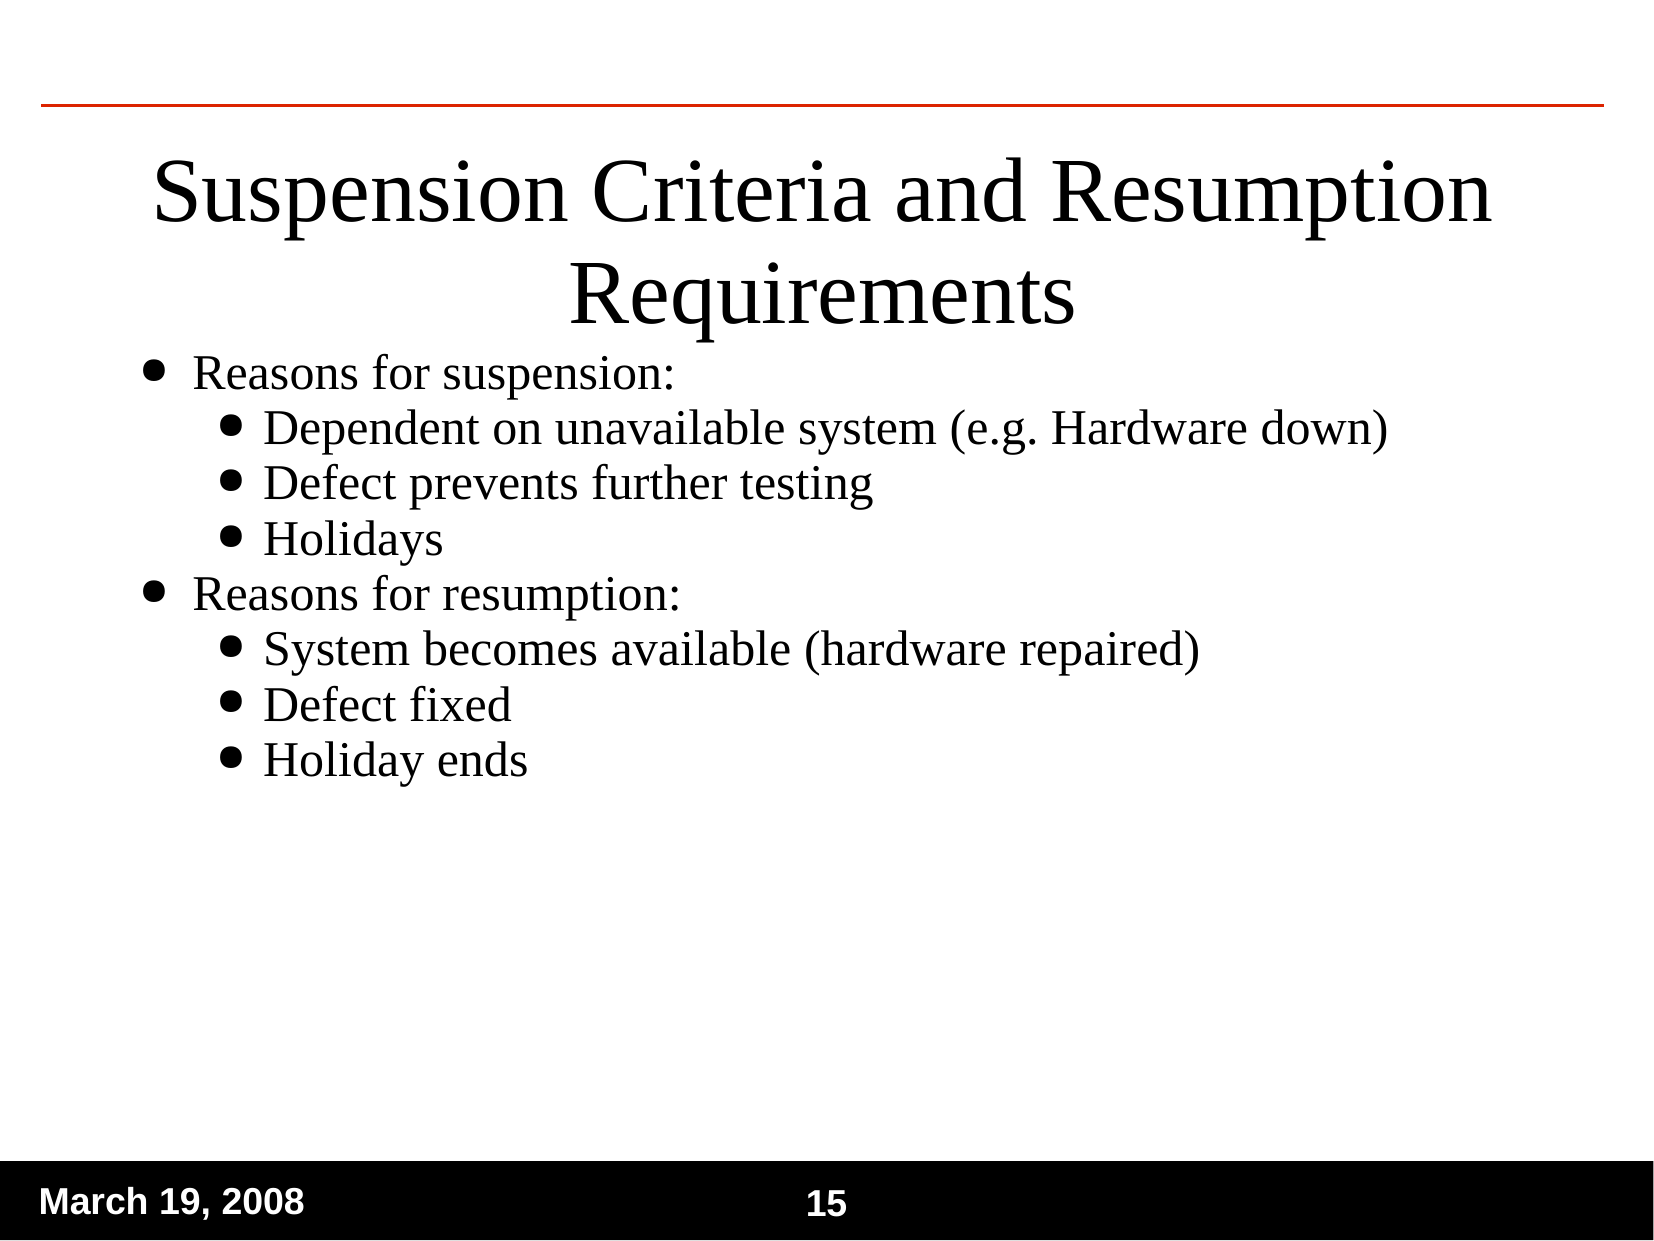

# Suspension Criteria and Resumption Requirements
Reasons for suspension:
Dependent on unavailable system (e.g. Hardware down)
Defect prevents further testing
Holidays
Reasons for resumption:
System becomes available (hardware repaired)
Defect fixed
Holiday ends